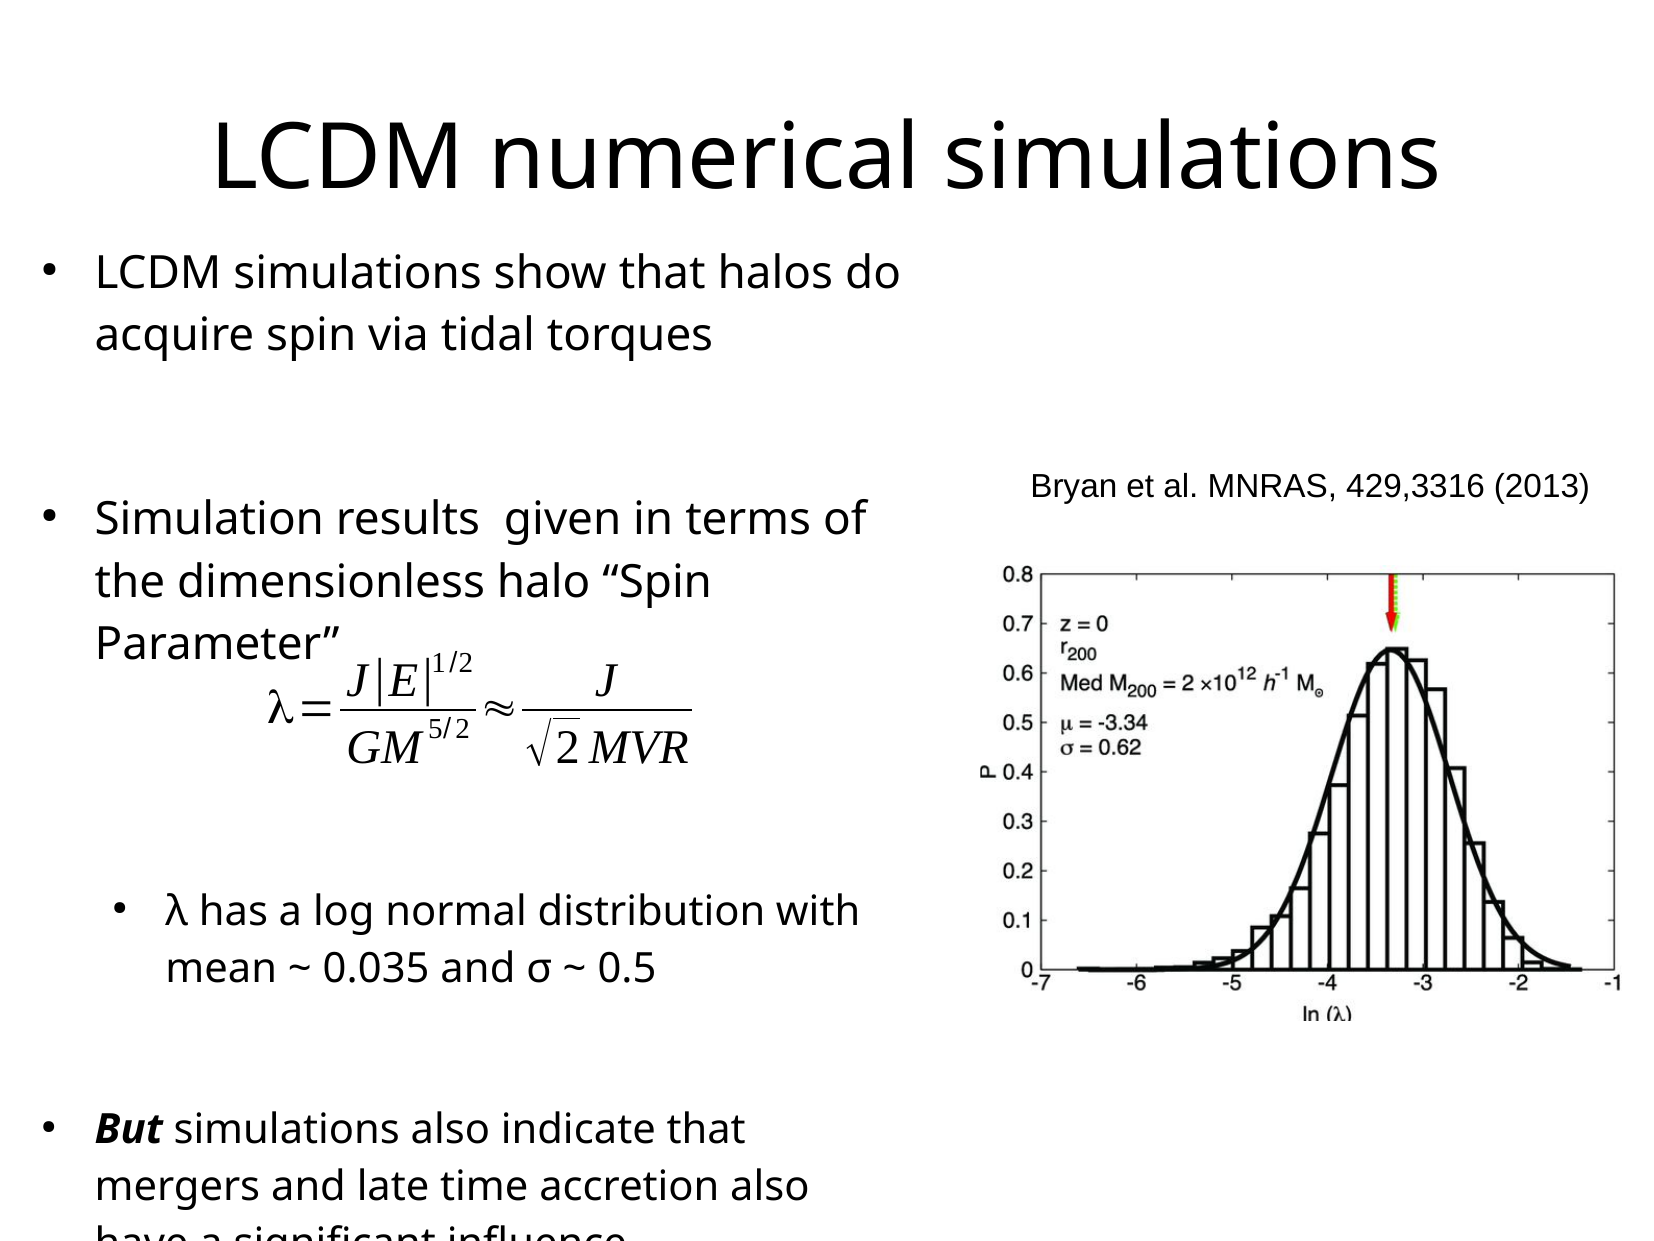

# LCDM numerical simulations
LCDM simulations show that halos do acquire spin via tidal torques
Simulation results given in terms of the dimensionless halo “Spin Parameter”
λ has a log normal distribution with mean ~ 0.035 and σ ~ 0.5
But simulations also indicate that mergers and late time accretion also have a significant influence
Bryan et al. MNRAS, 429,3316 (2013)